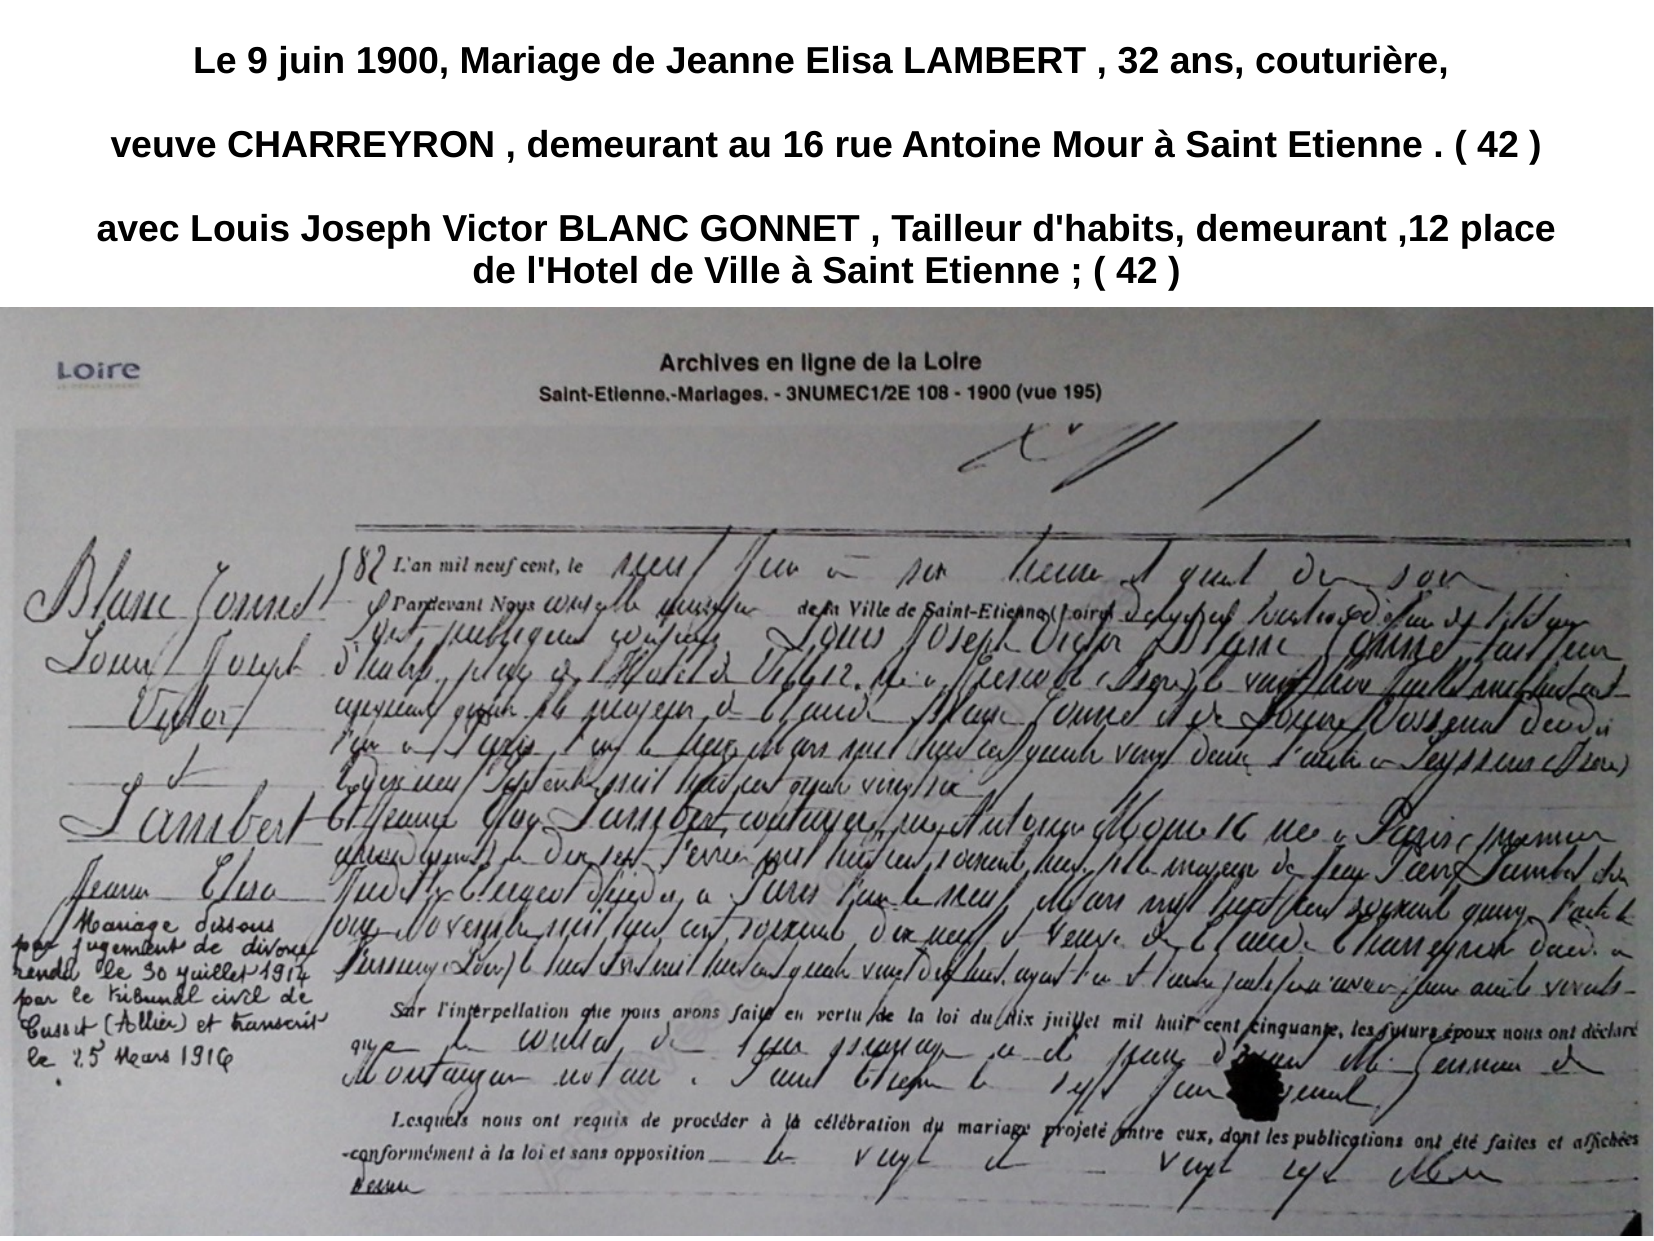

# Le 9 juin 1900, Mariage de Jeanne Elisa LAMBERT , 32 ans, couturière, veuve CHARREYRON , demeurant au 16 rue Antoine Mour à Saint Etienne . ( 42 ) avec Louis Joseph Victor BLANC GONNET , Tailleur d'habits, demeurant ,12 place de l'Hotel de Ville à Saint Etienne ; ( 42 )